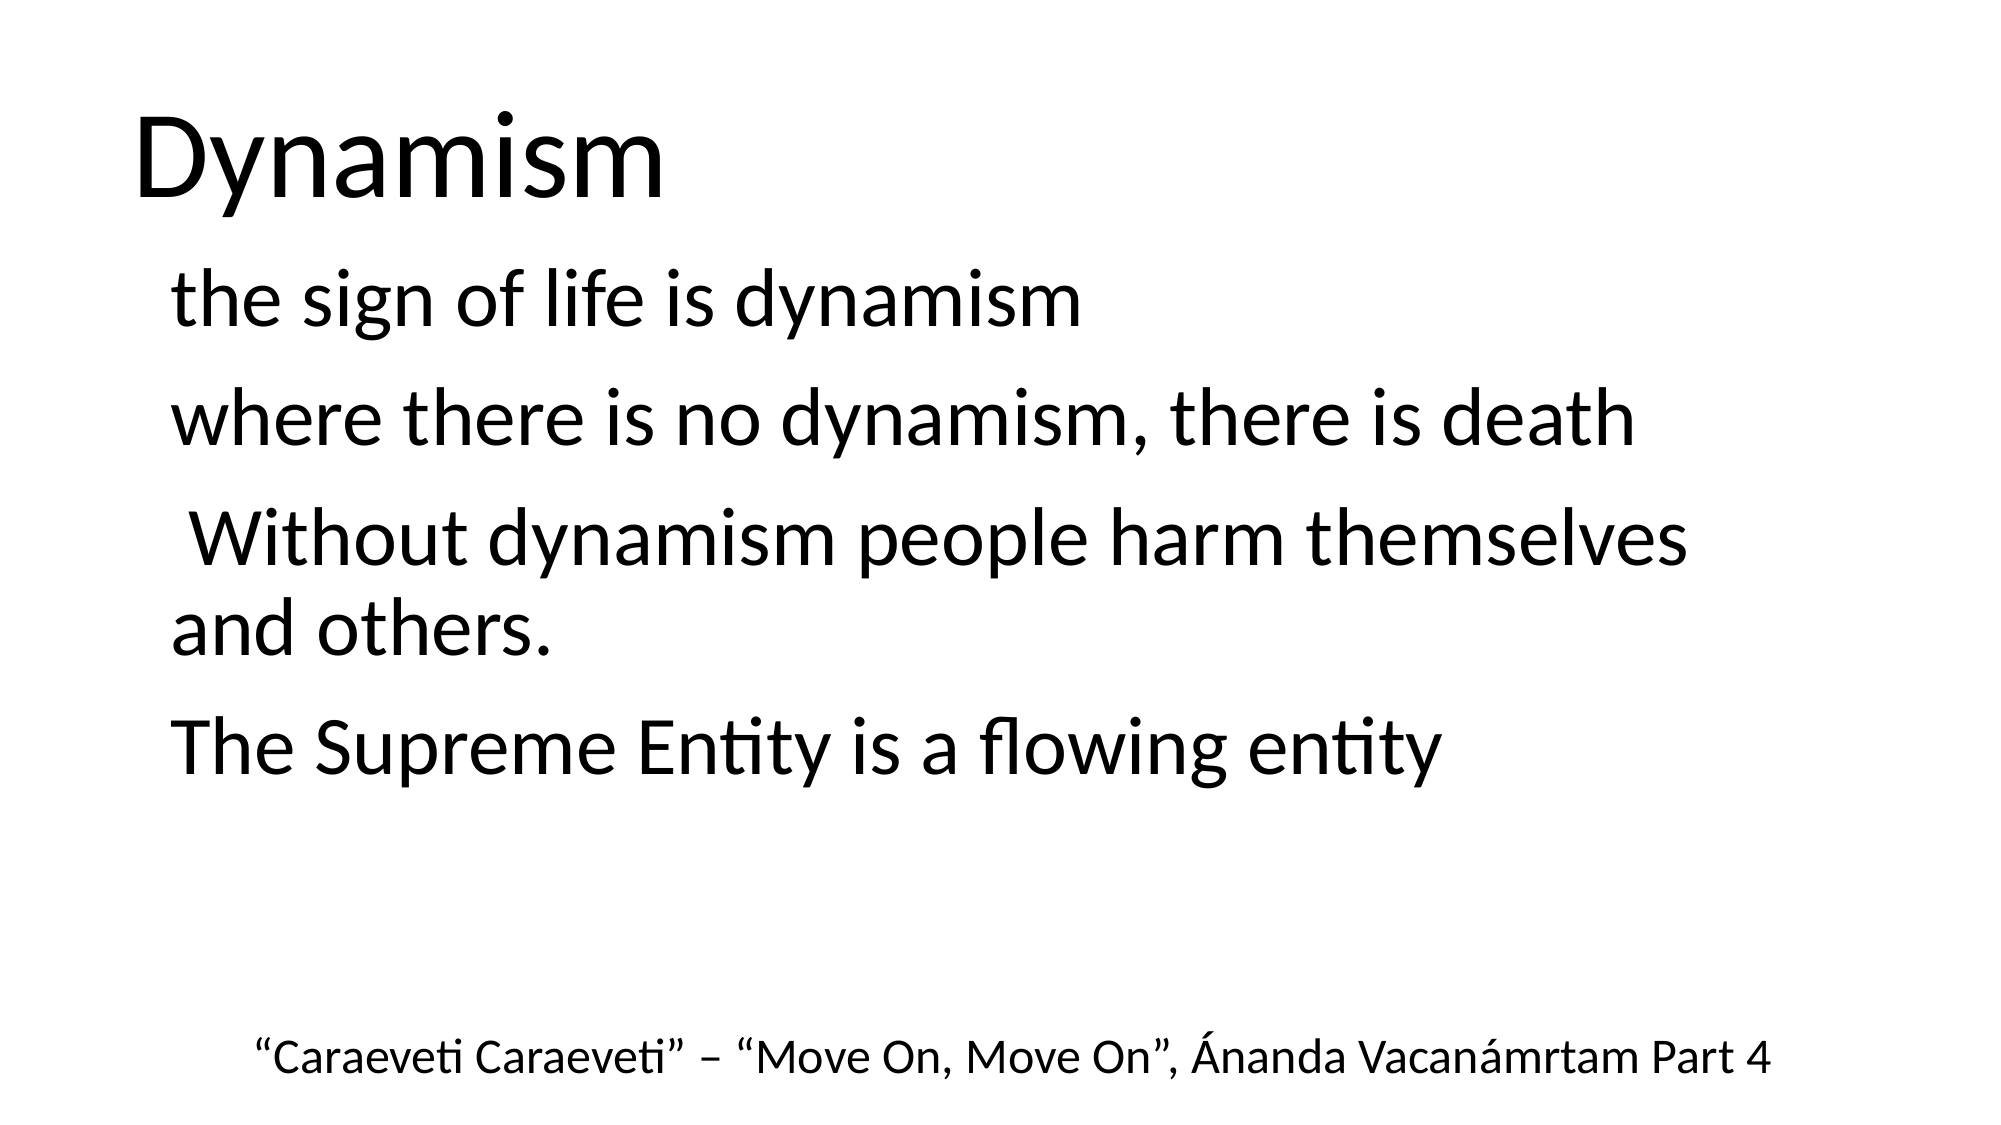

# Dynamism
the sign of life is dynamism
where there is no dynamism, there is death
 Without dynamism people harm themselves and others.
The Supreme Entity is a flowing entity
“Caraeveti Caraeveti” – “Move On, Move On”, Ánanda Vacanámrtam Part 4